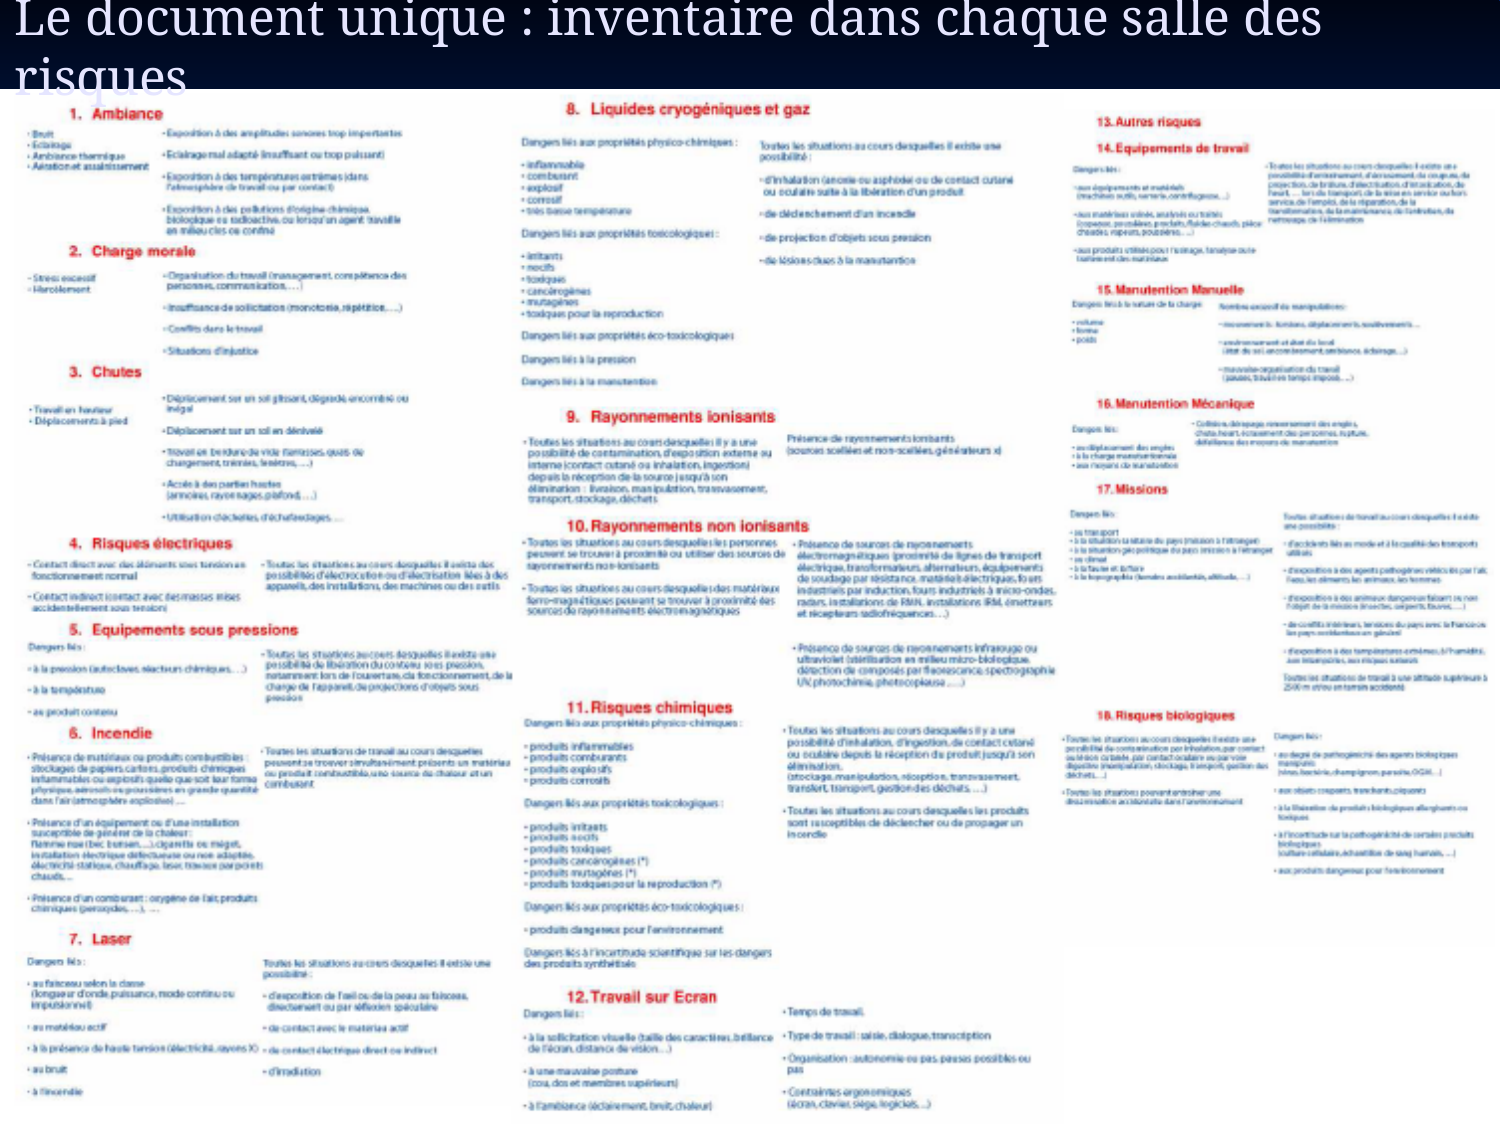

Le document unique : inventaire dans chaque salle des risques